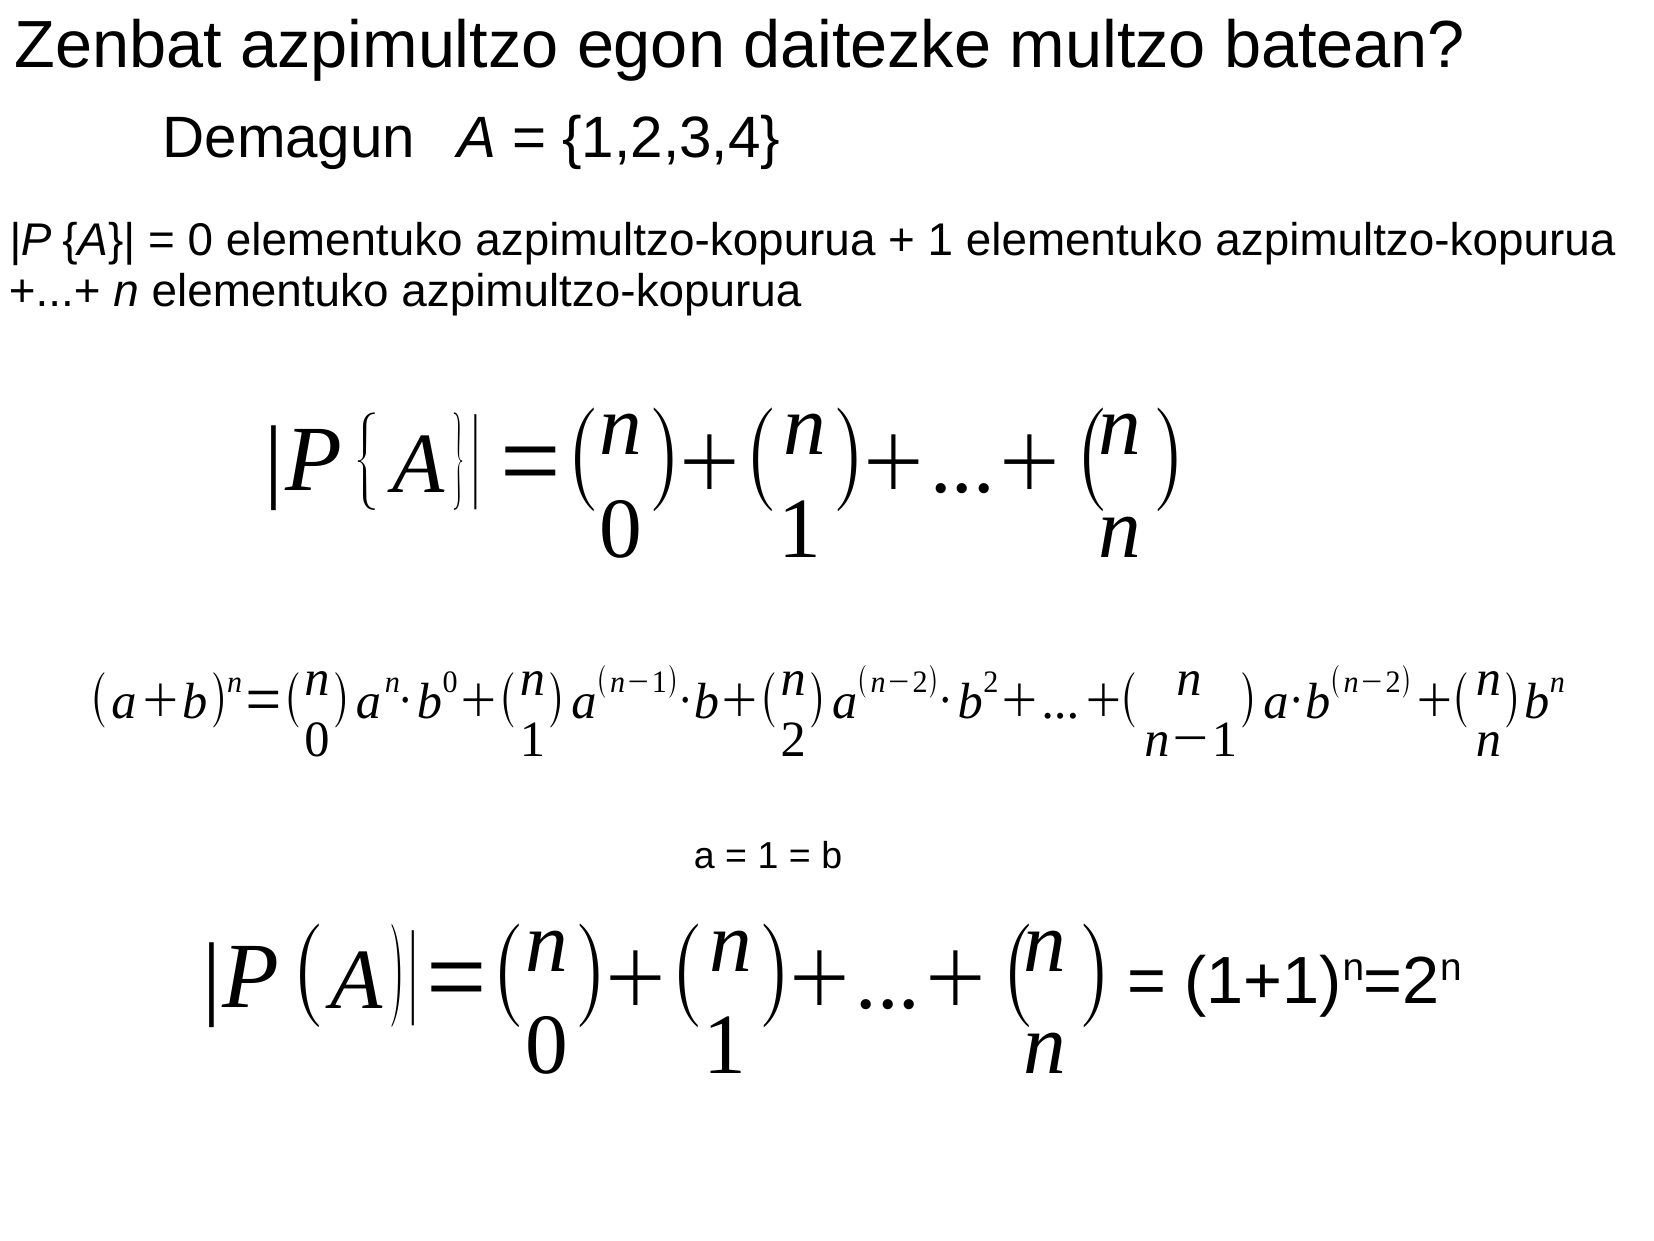

Zenbat azpimultzo egon daitezke multzo batean?
Demagun A = {1,2,3,4}
|P {A}| = 0 elementuko azpimultzo-kopurua + 1 elementuko azpimultzo-kopurua +...+ n elementuko azpimultzo-kopurua
n
n
n
|P
A
...
{
}|
=
(
)

(
)


(
)
0
1
n
n
n
n
n
n
0
1
2
2
2
n
n
n
n
n
n

−


−


−

a
b
a
b
a
b
a
b
...
a
b
b



=


⋅



⋅



⋅




⋅



0
1
2
n
1
n
−
a = 1 = b
n
n
n
|P
A
...
= (1+1)n=2n
(
)|
=
(
)

(
)


(
)
0
1
n